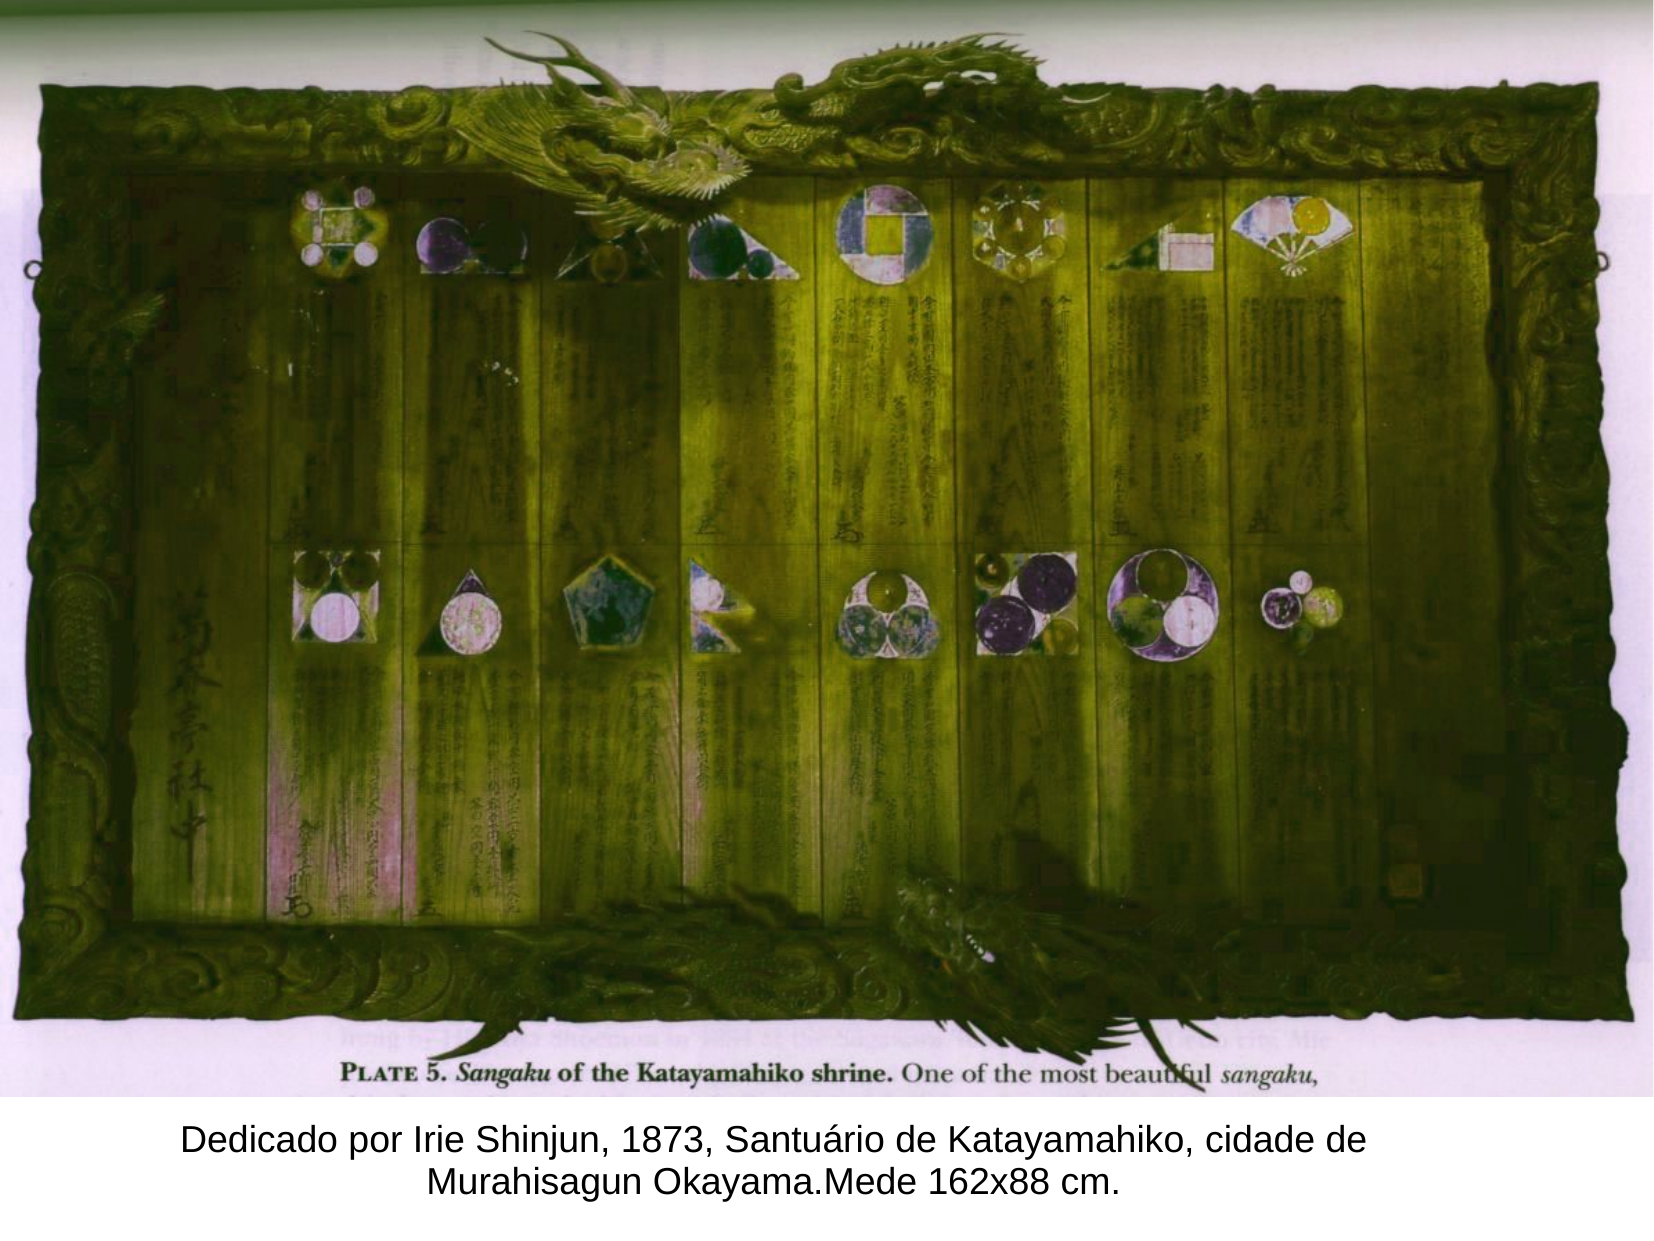

Dedicado por Irie Shinjun, 1873, Santuário de Katayamahiko, cidade de
Murahisagun Okayama.Mede 162x88 cm.